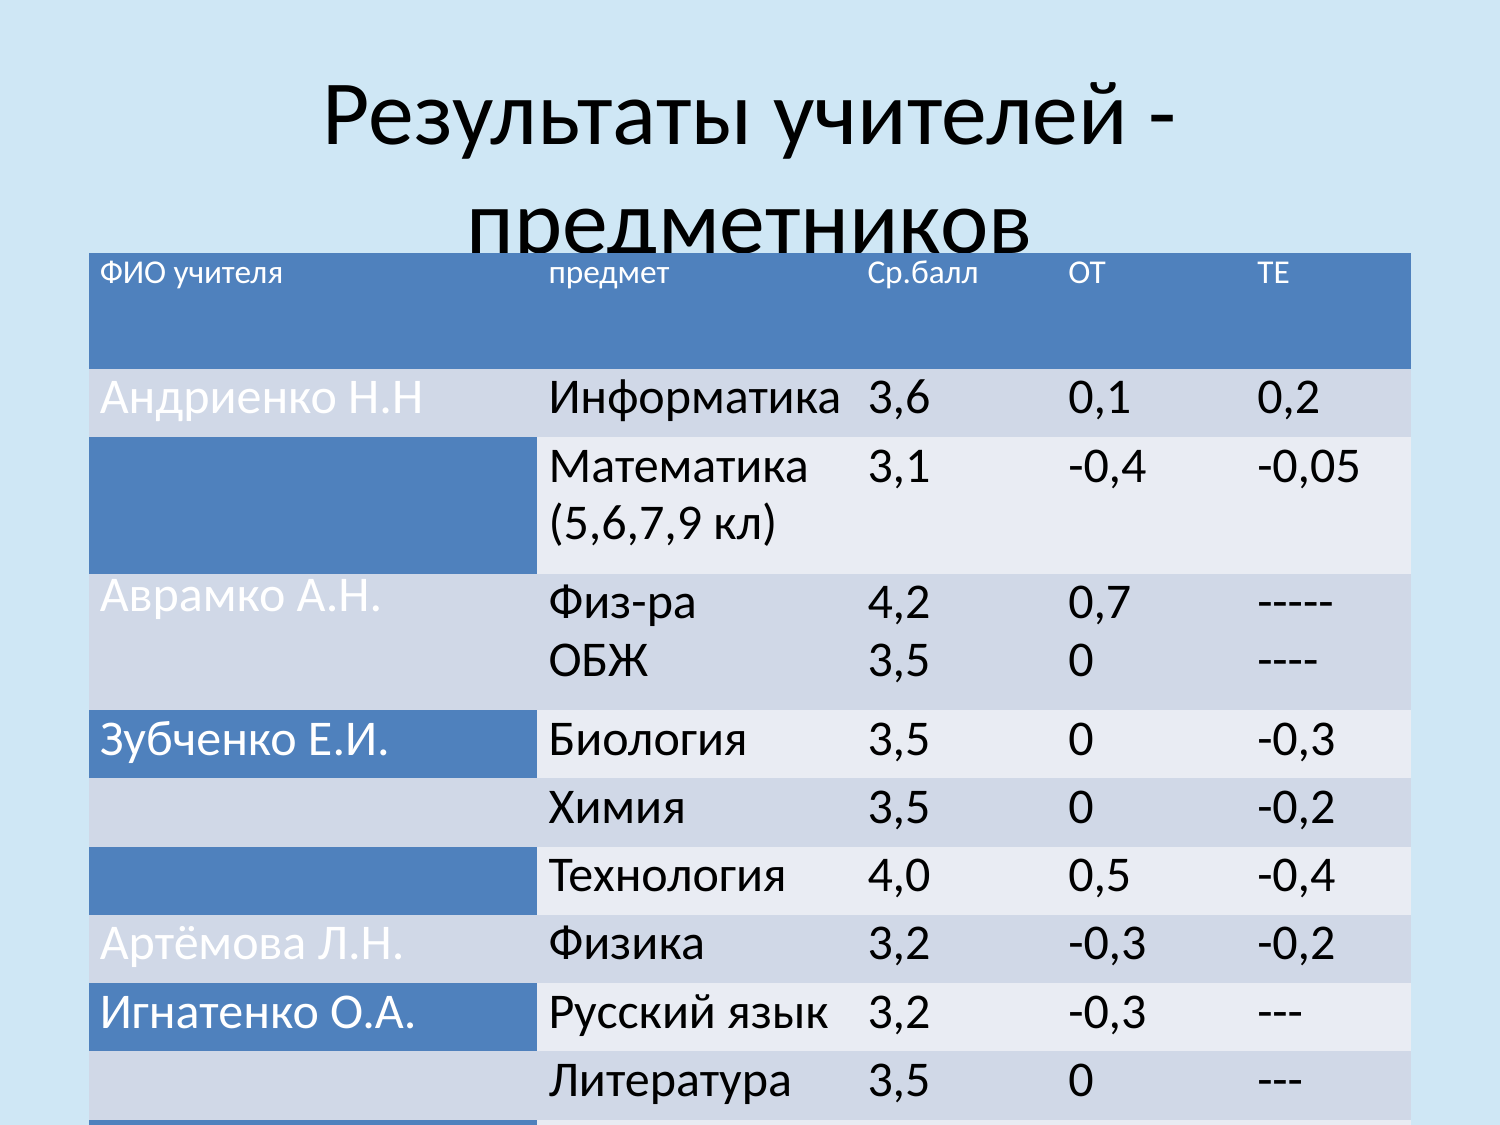

# Результаты учителей - предметников
| ФИО учителя | предмет | Ср.балл | ОТ | ТЕ |
| --- | --- | --- | --- | --- |
| Андриенко Н.Н | Информатика | 3,6 | 0,1 | 0,2 |
| | Математика (5,6,7,9 кл) | 3,1 | -0,4 | -0,05 |
| Аврамко А.Н. | Физ-ра ОБЖ | 4,2 3,5 | 0,7 0 | ----- ---- |
| Зубченко Е.И. | Биология | 3,5 | 0 | -0,3 |
| | Химия | 3,5 | 0 | -0,2 |
| | Технология | 4,0 | 0,5 | -0,4 |
| Артёмова Л.Н. | Физика | 3,2 | -0,3 | -0,2 |
| Игнатенко О.А. | Русский язык | 3,2 | -0,3 | --- |
| | Литература | 3,5 | 0 | --- |
| | | | | |